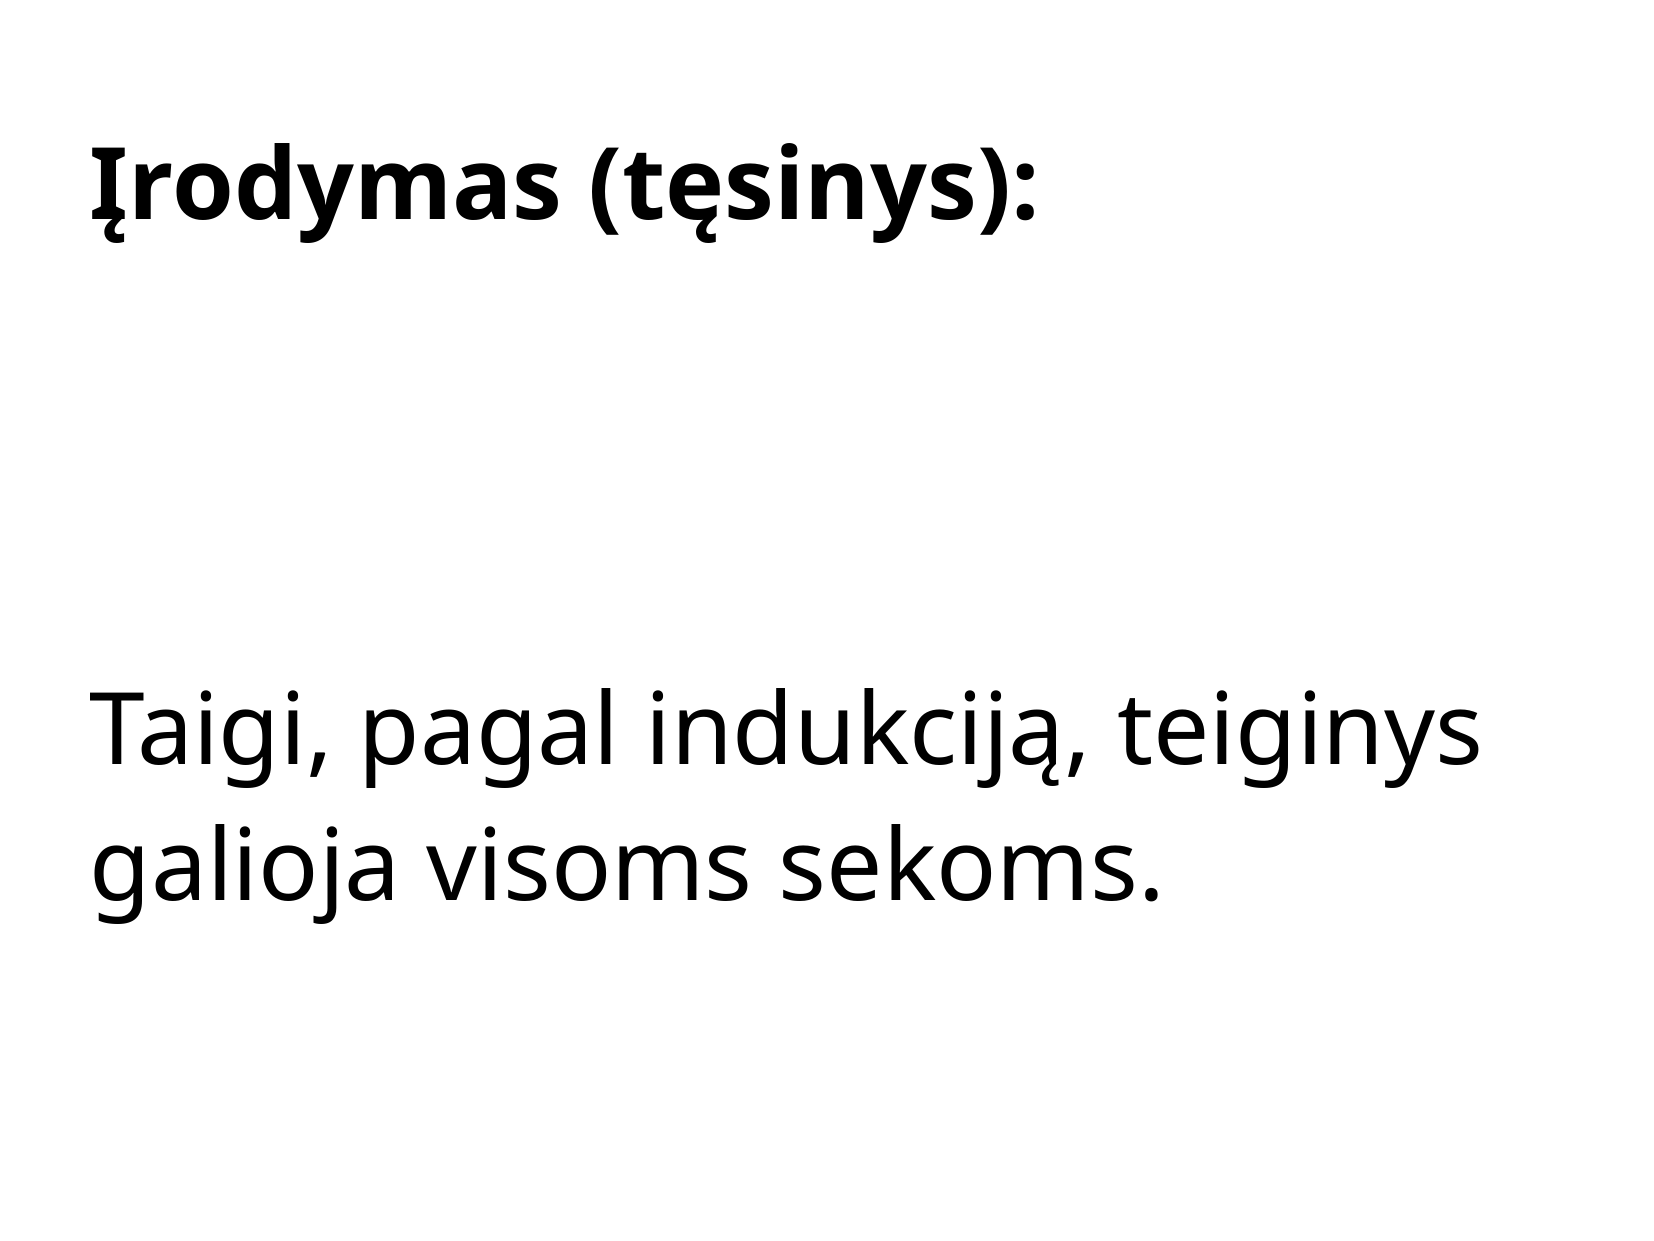

Įrodymas (tęsinys):
Taigi, pagal indukciją, teiginys galioja visoms sekoms.